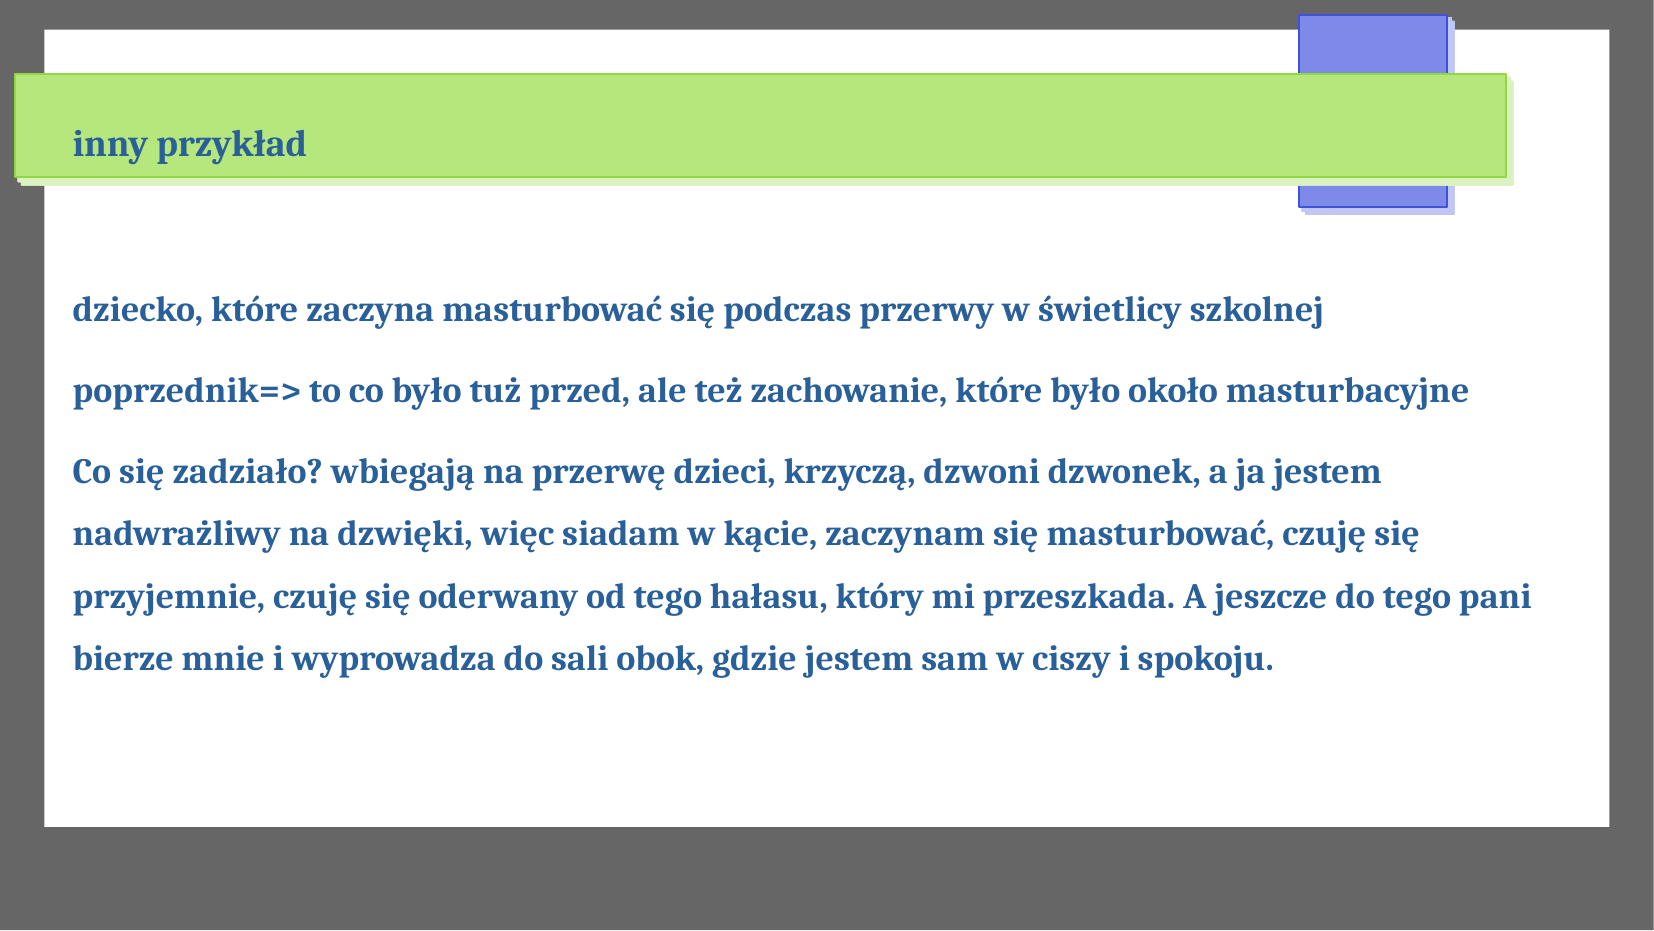

# inny przykład
dziecko, które zaczyna masturbować się podczas przerwy w świetlicy szkolnej
poprzednik=> to co było tuż przed, ale też zachowanie, które było około masturbacyjne
Co się zadziało? wbiegają na przerwę dzieci, krzyczą, dzwoni dzwonek, a ja jestem nadwrażliwy na dzwięki, więc siadam w kącie, zaczynam się masturbować, czuję się przyjemnie, czuję się oderwany od tego hałasu, który mi przeszkada. A jeszcze do tego pani bierze mnie i wyprowadza do sali obok, gdzie jestem sam w ciszy i spokoju.